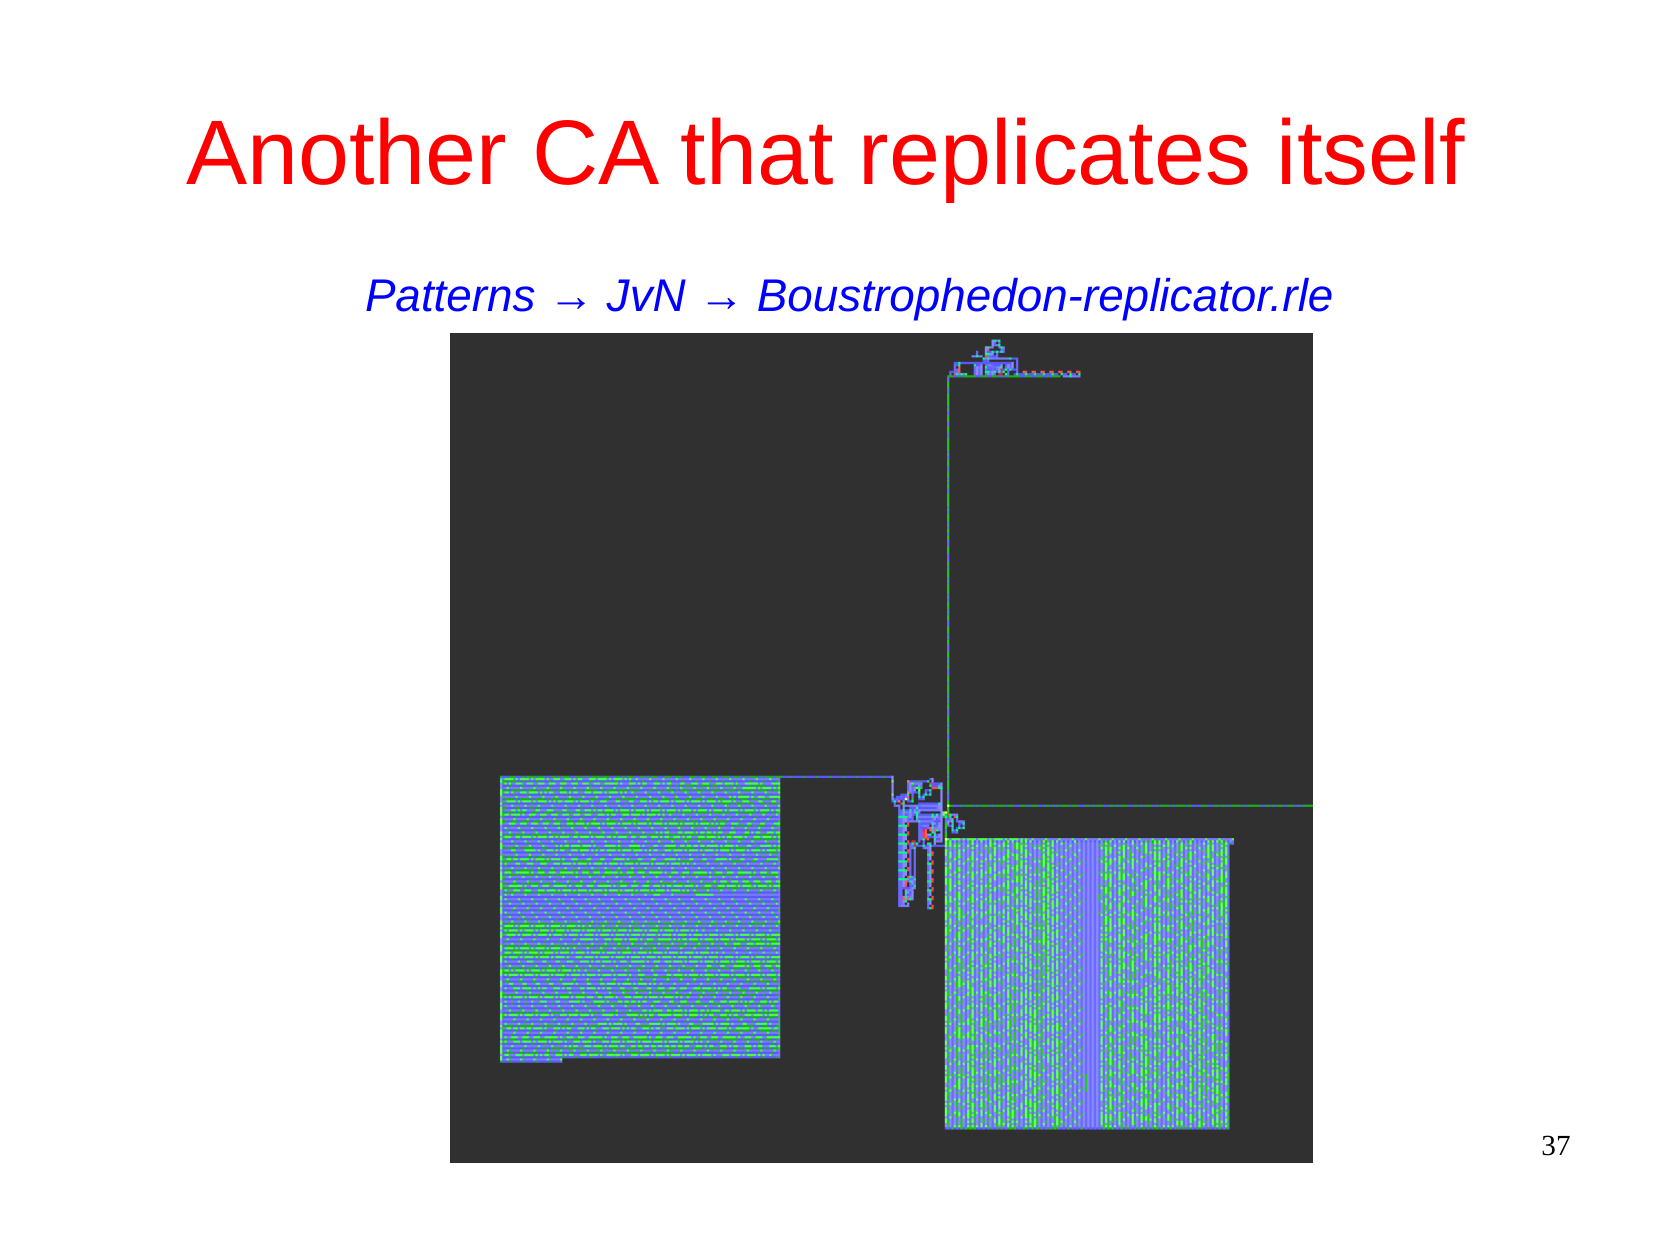

# Another CA that replicates itself
 Patterns → JvN → Boustrophedon-replicator.rle
Complex Systems
37